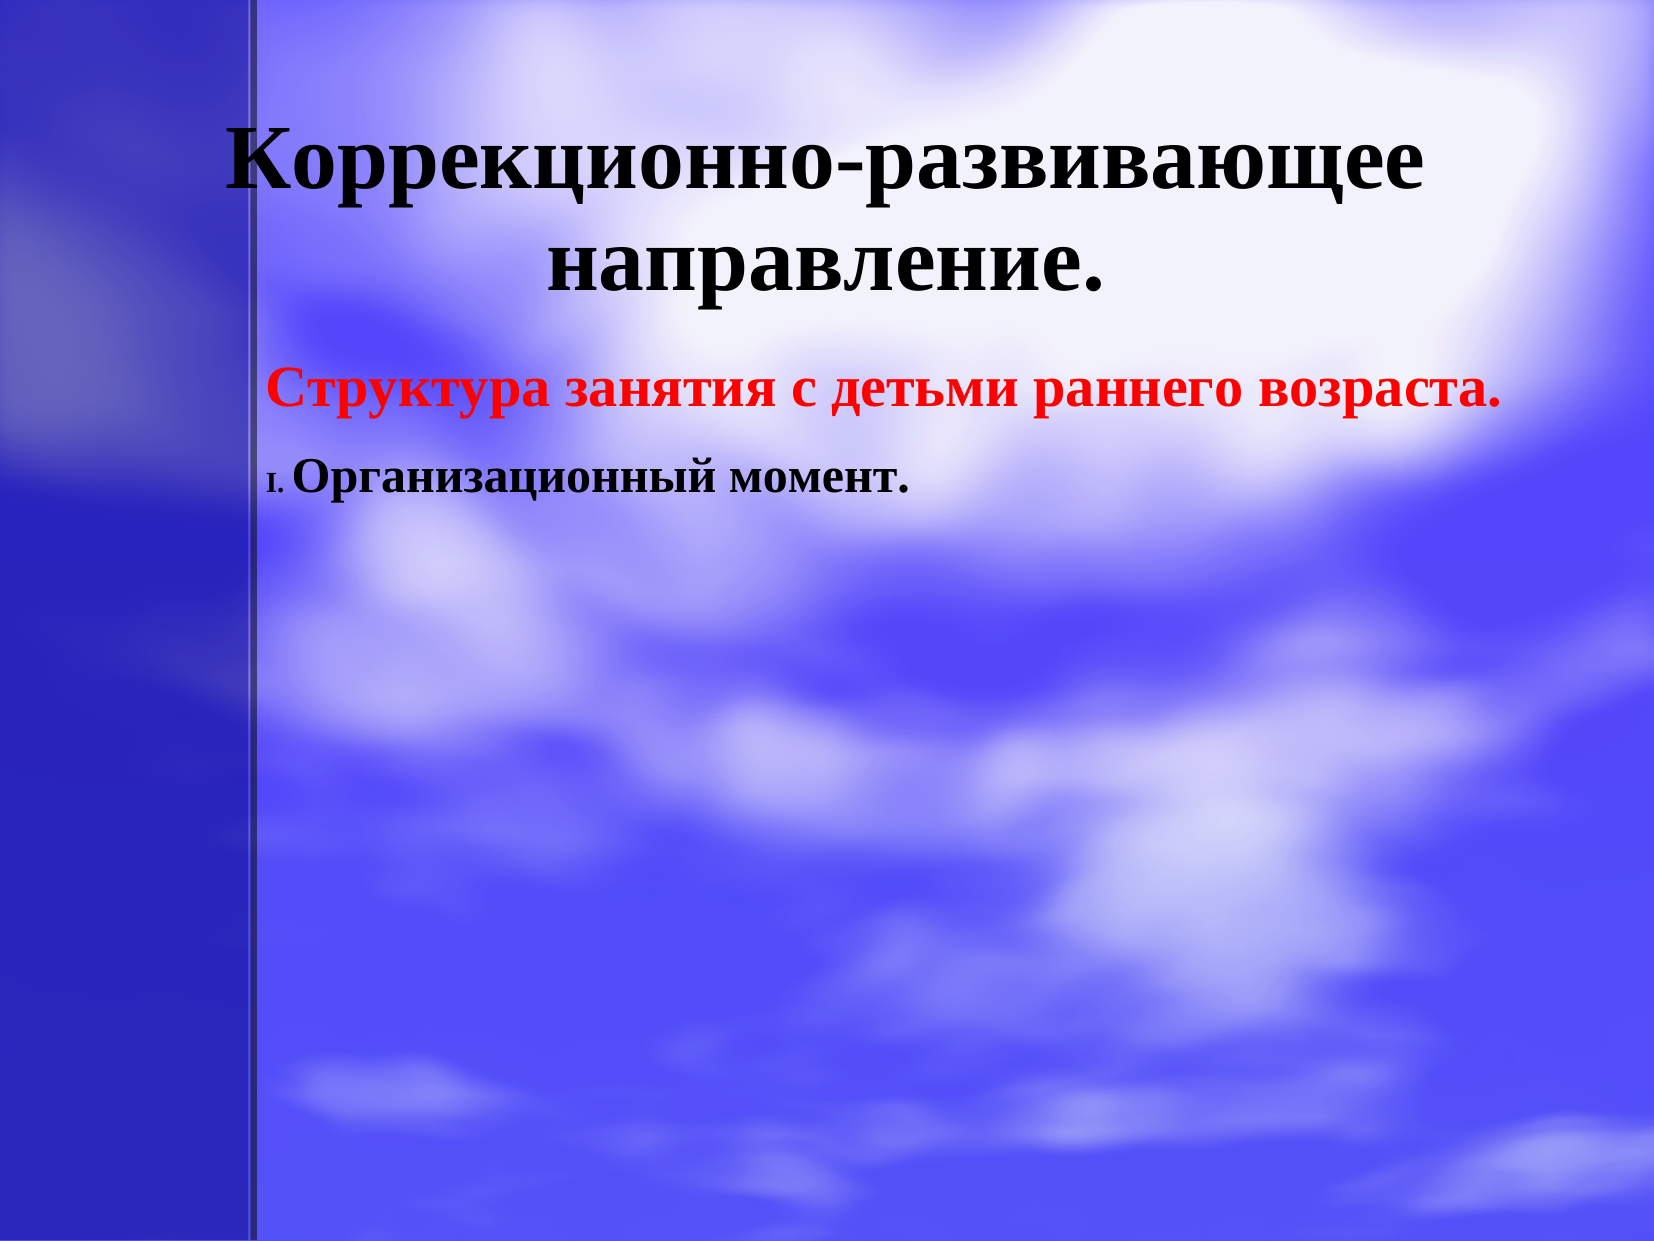

# Коррекционно-развивающее направление.
Структура занятия с детьми раннего возраста.
I. Организационный момент.